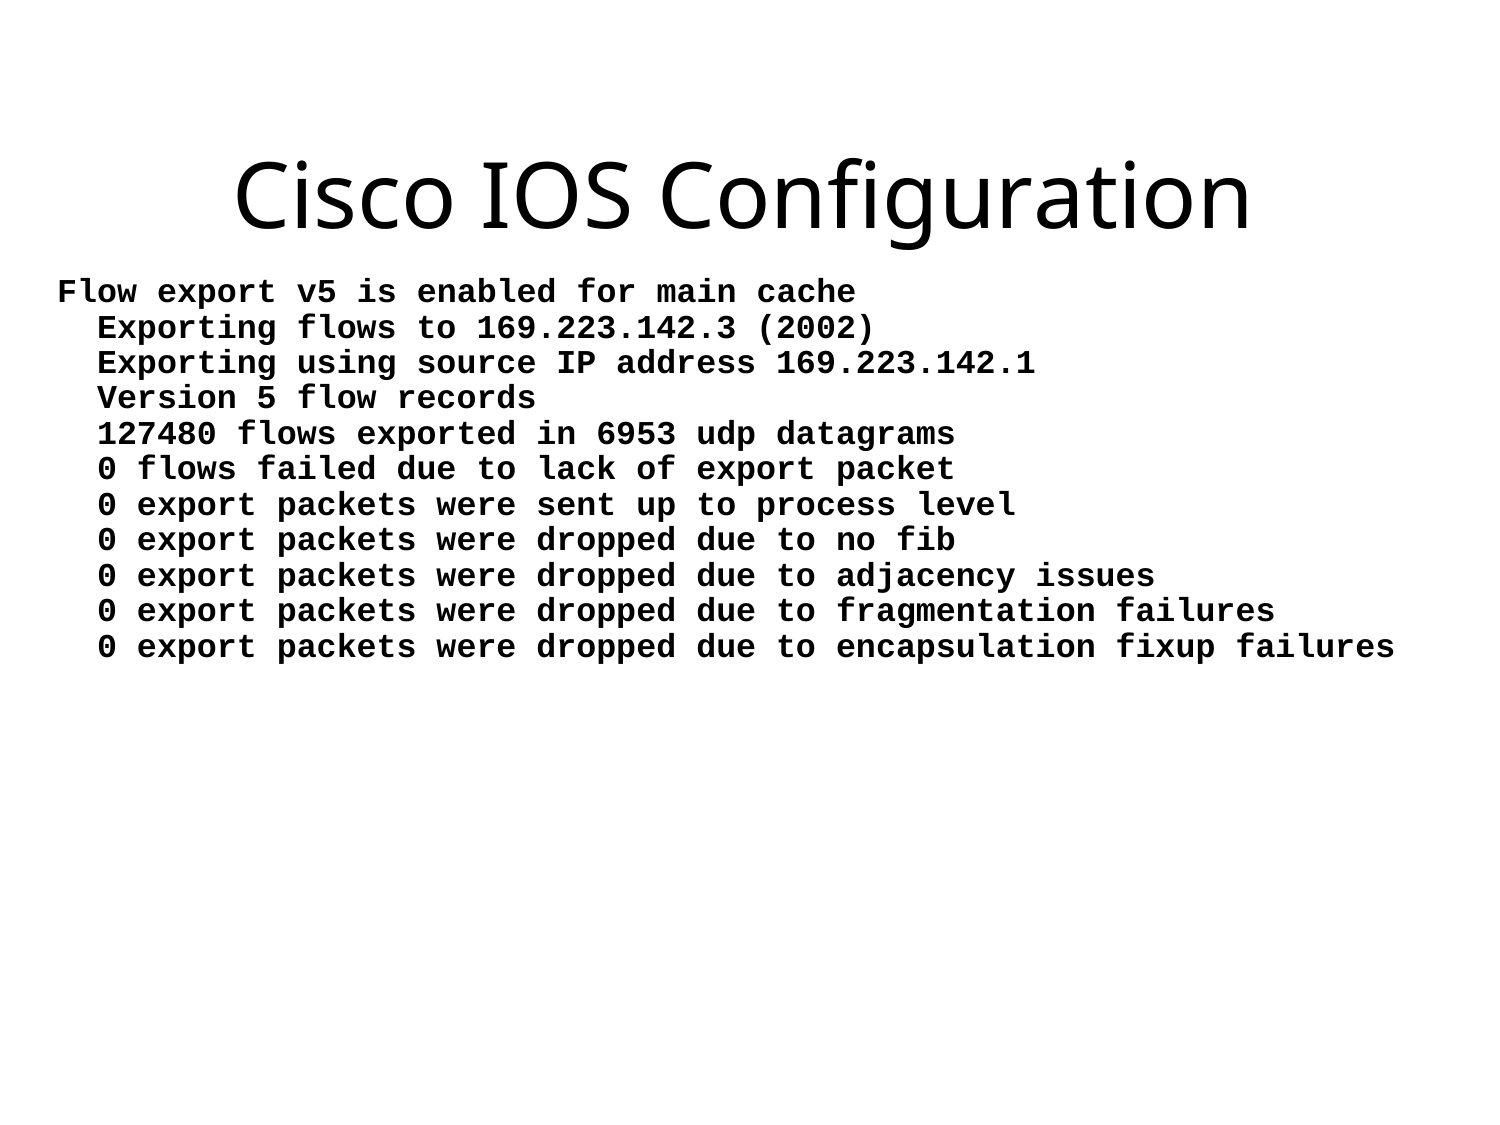

# Cisco IOS Configuration
Flow export v5 is enabled for main cache
 Exporting flows to 169.223.142.3 (2002)
 Exporting using source IP address 169.223.142.1
 Version 5 flow records
 127480 flows exported in 6953 udp datagrams
 0 flows failed due to lack of export packet
 0 export packets were sent up to process level
 0 export packets were dropped due to no fib
 0 export packets were dropped due to adjacency issues
 0 export packets were dropped due to fragmentation failures
 0 export packets were dropped due to encapsulation fixup failures